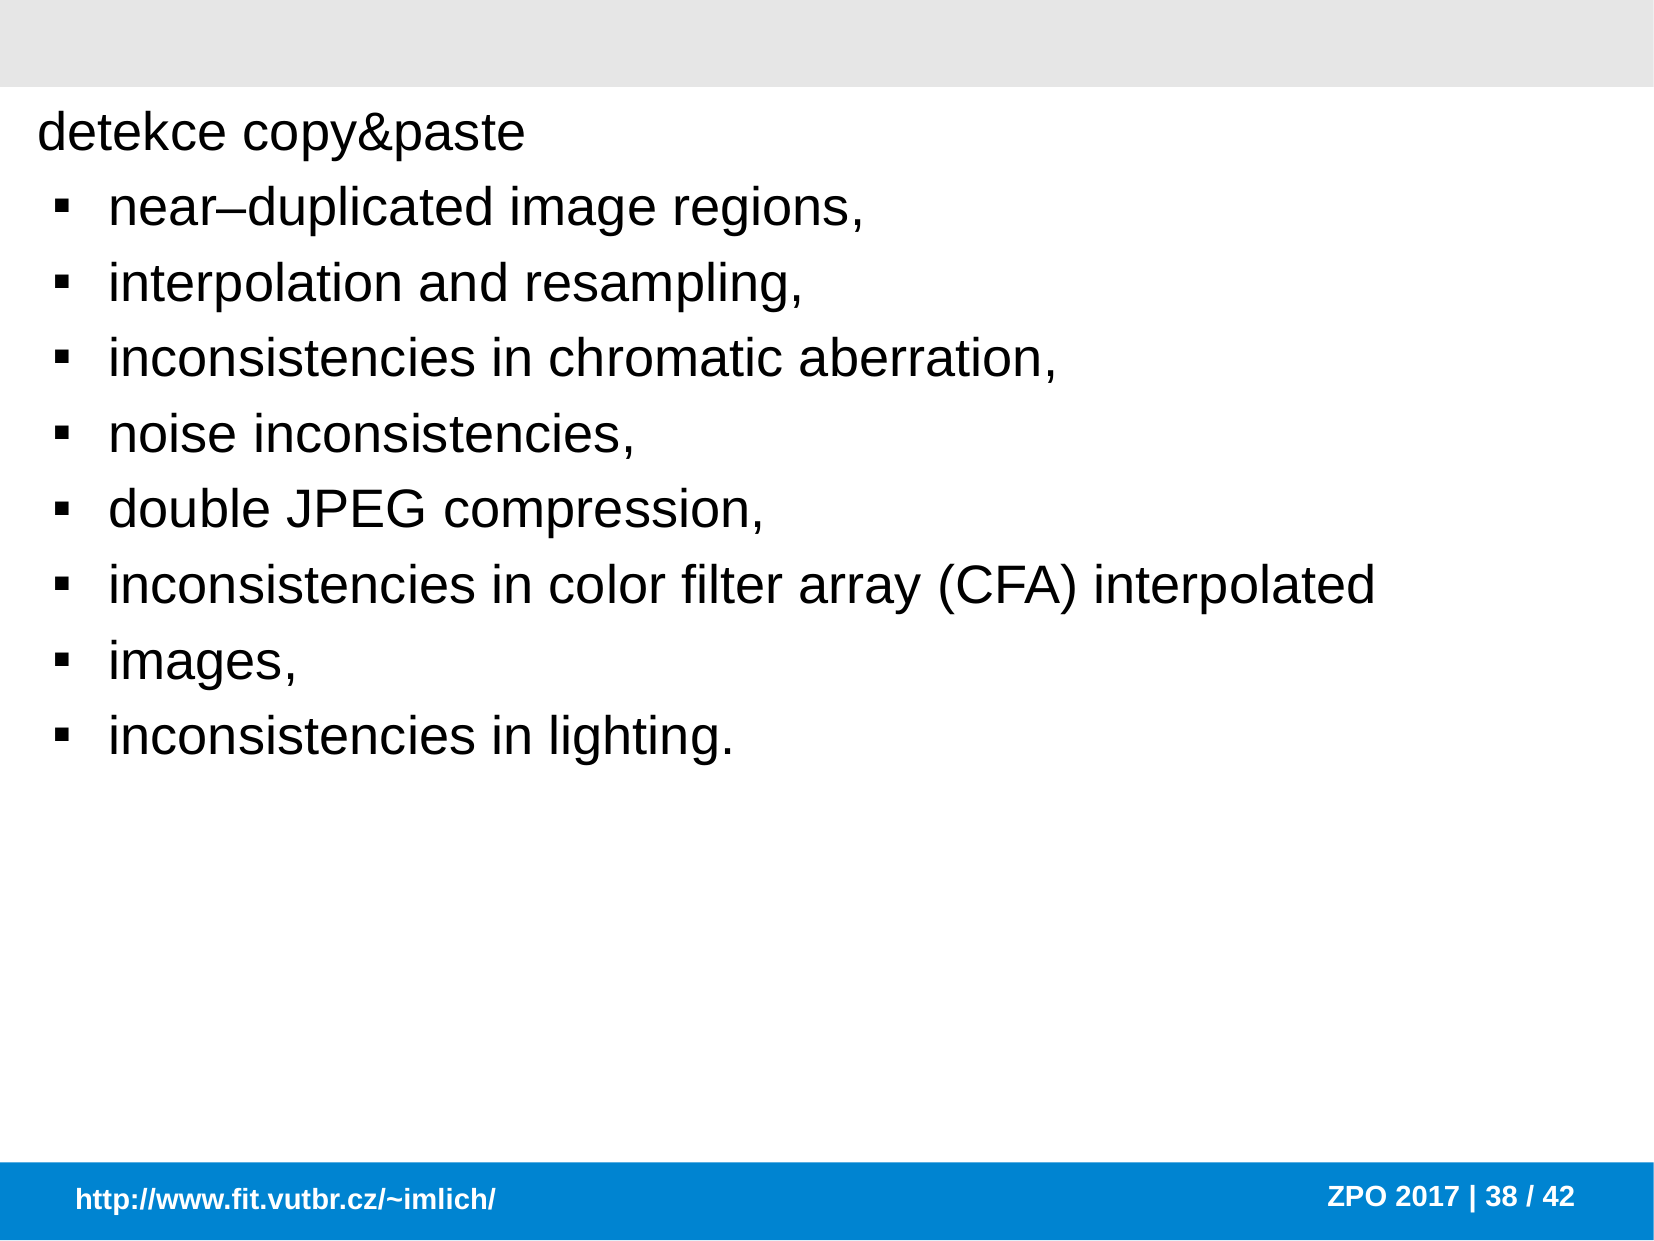

#
detekce copy&paste
near–duplicated image regions,
interpolation and resampling,
inconsistencies in chromatic aberration,
noise inconsistencies,
double JPEG compression,
inconsistencies in color filter array (CFA) interpolated
images,
inconsistencies in lighting.